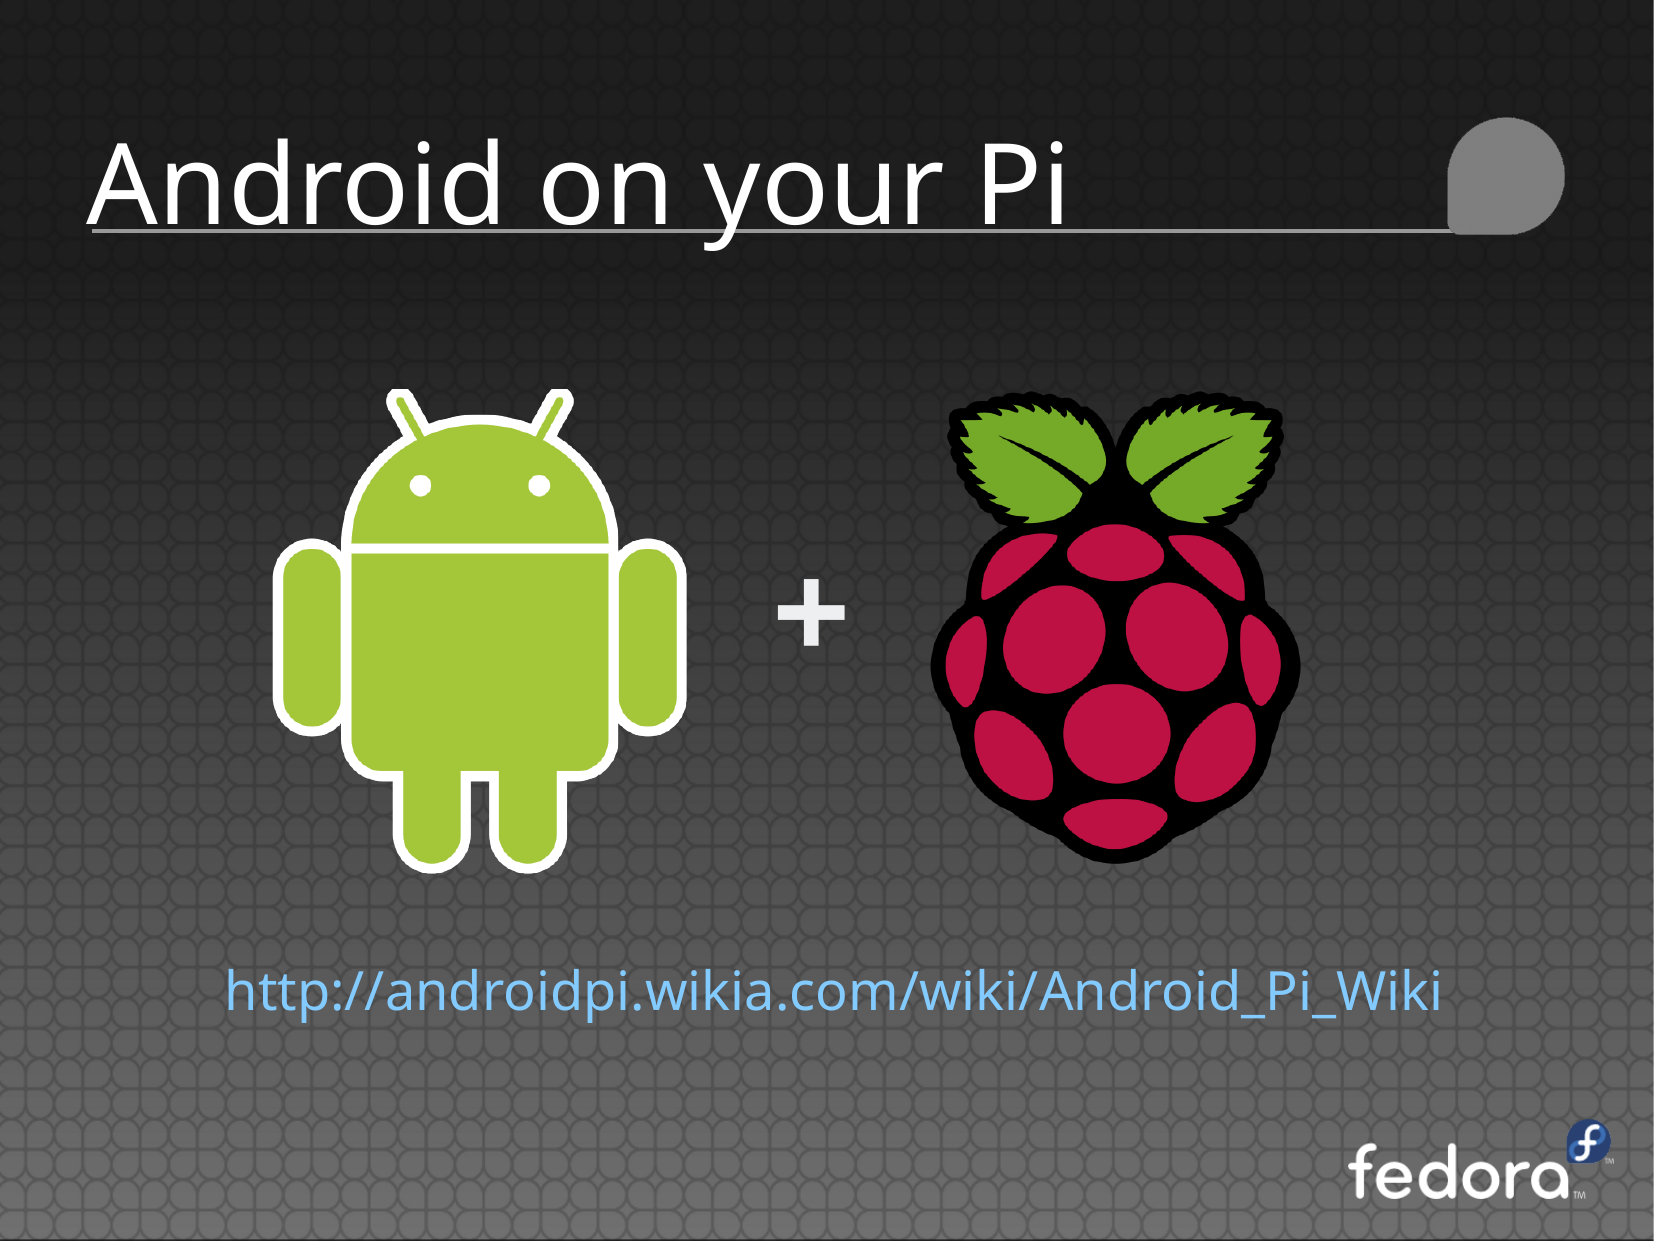

# Android on your Pi
+
http://androidpi.wikia.com/wiki/Android_Pi_Wiki